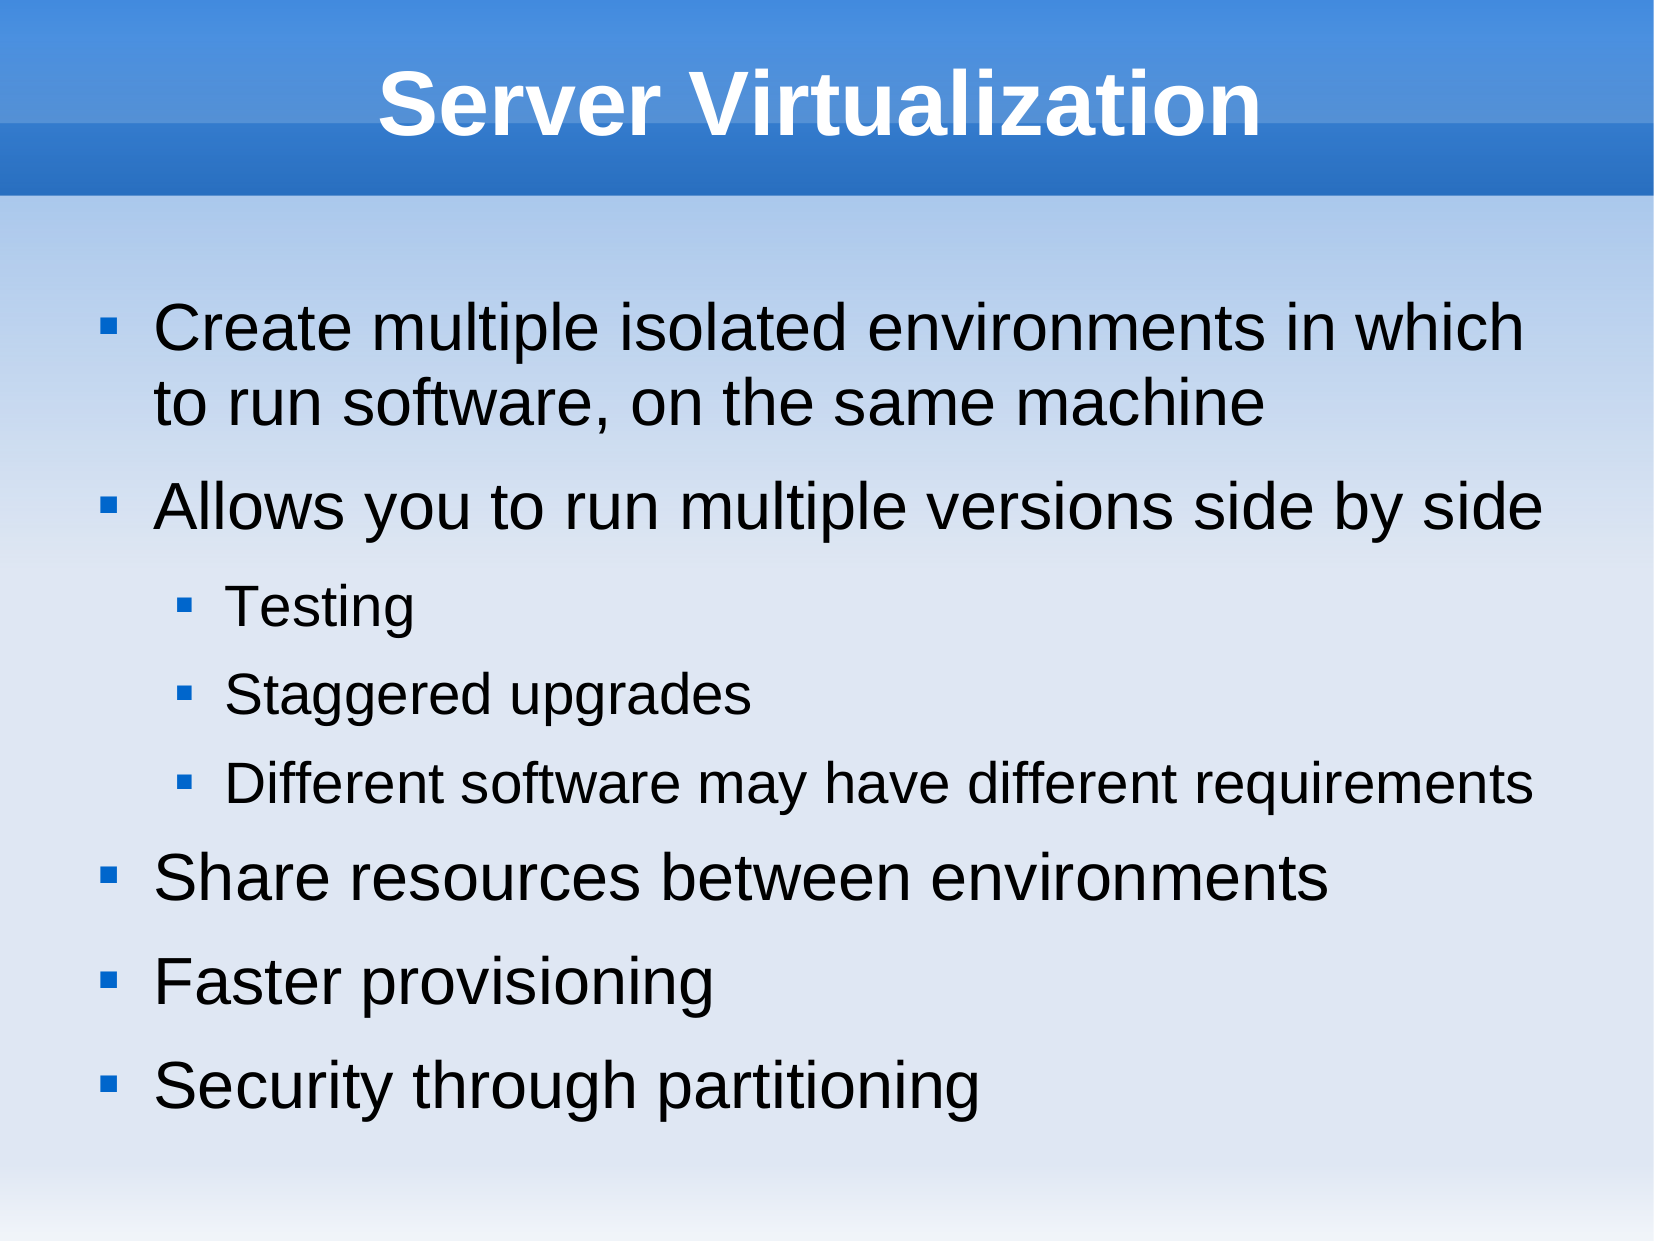

# Server Virtualization
Create multiple isolated environments in which to run software, on the same machine
Allows you to run multiple versions side by side
Testing
Staggered upgrades
Different software may have different requirements
Share resources between environments
Faster provisioning
Security through partitioning